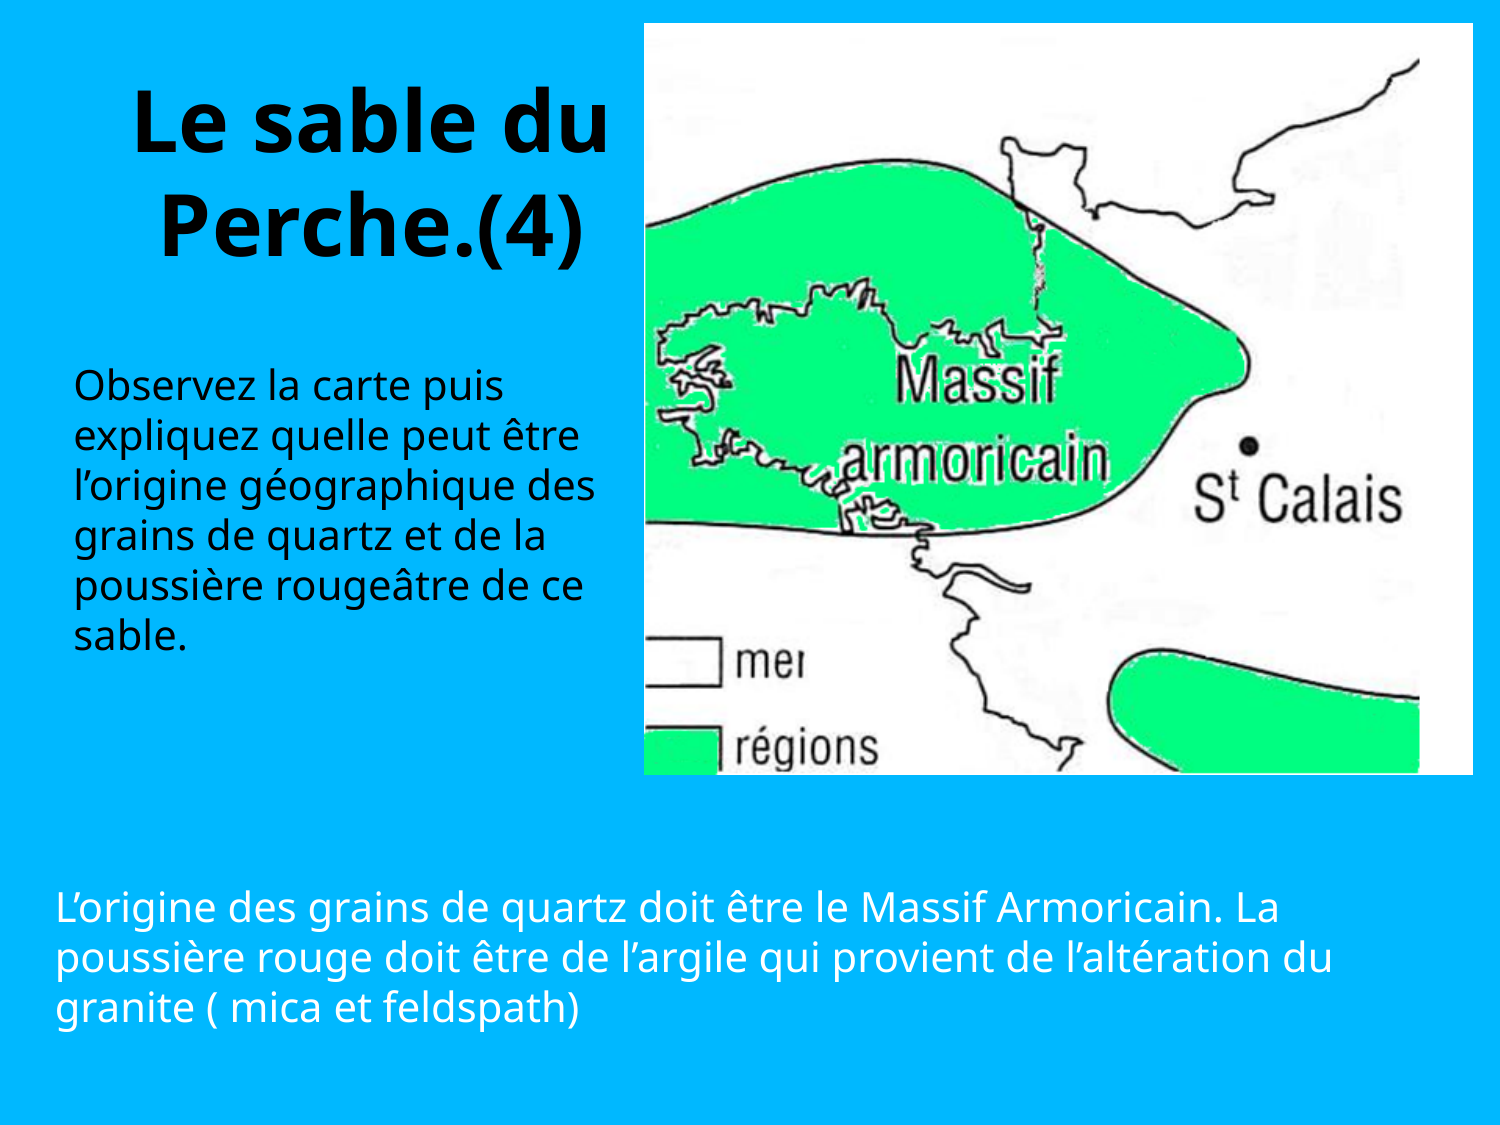

Le sable du Perche.(4)
Observez la carte puis expliquez quelle peut être l’origine géographique des grains de quartz et de la poussière rougeâtre de ce sable.
L’origine des grains de quartz doit être le Massif Armoricain. La poussière rouge doit être de l’argile qui provient de l’altération du granite ( mica et feldspath)